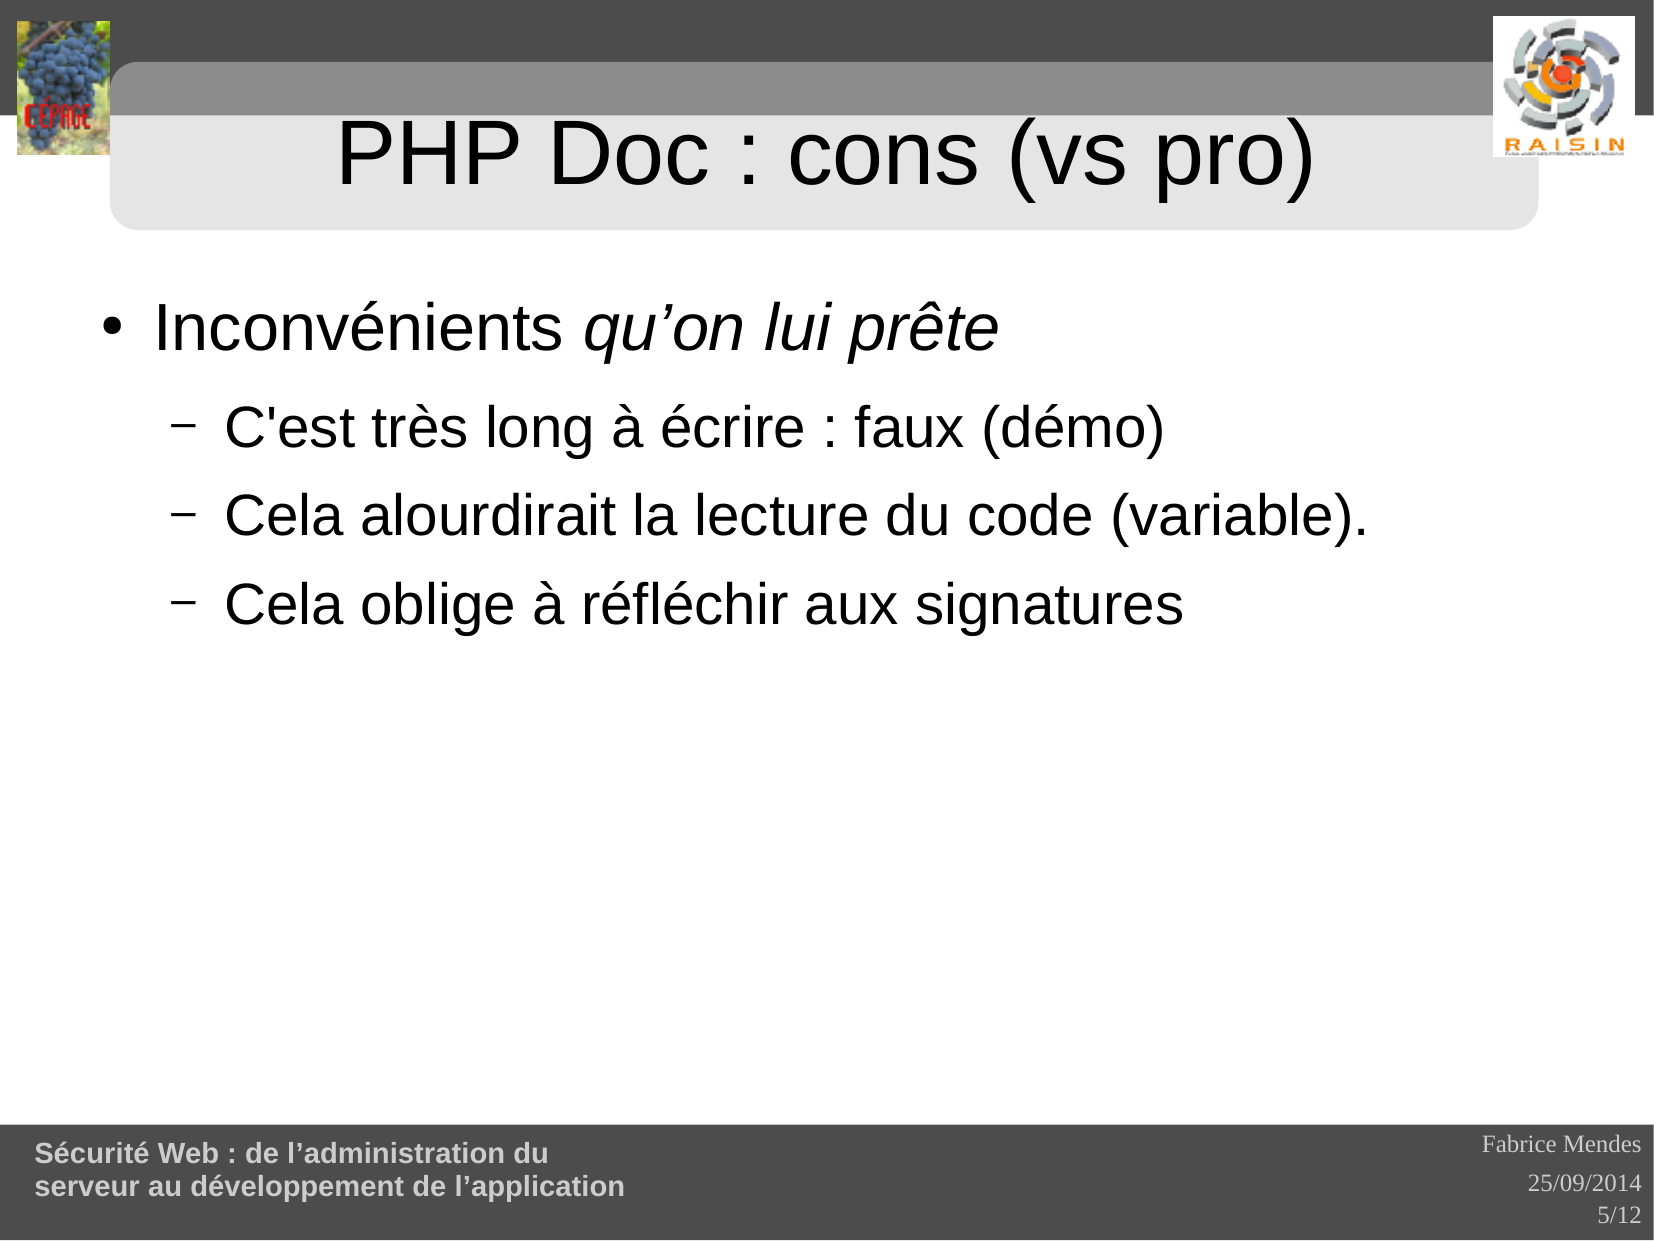

# PHP Doc : cons (vs pro)
Inconvénients qu’on lui prête
C'est très long à écrire : faux (démo)
Cela alourdirait la lecture du code (variable).
Cela oblige à réfléchir aux signatures